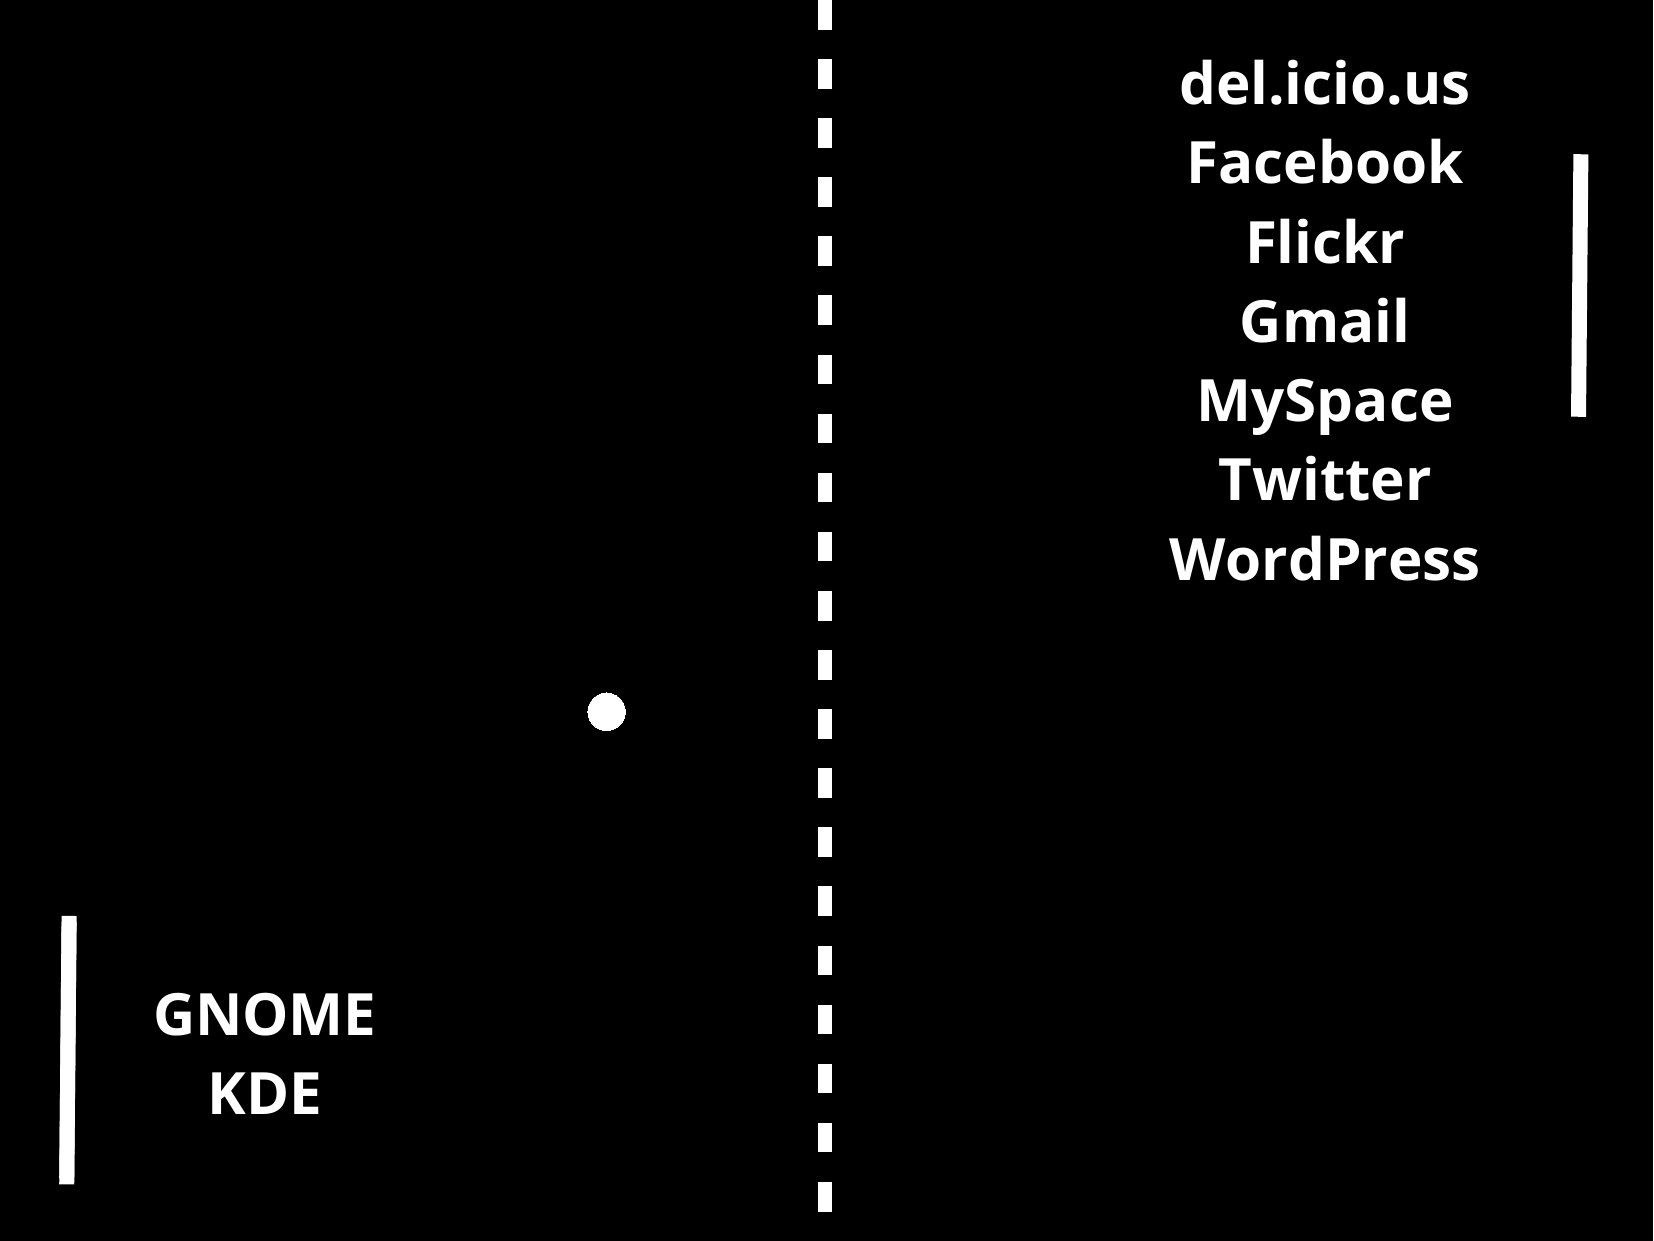

del.icio.us
Facebook
Flickr
Gmail
MySpace
Twitter
WordPress
GNOME
KDE